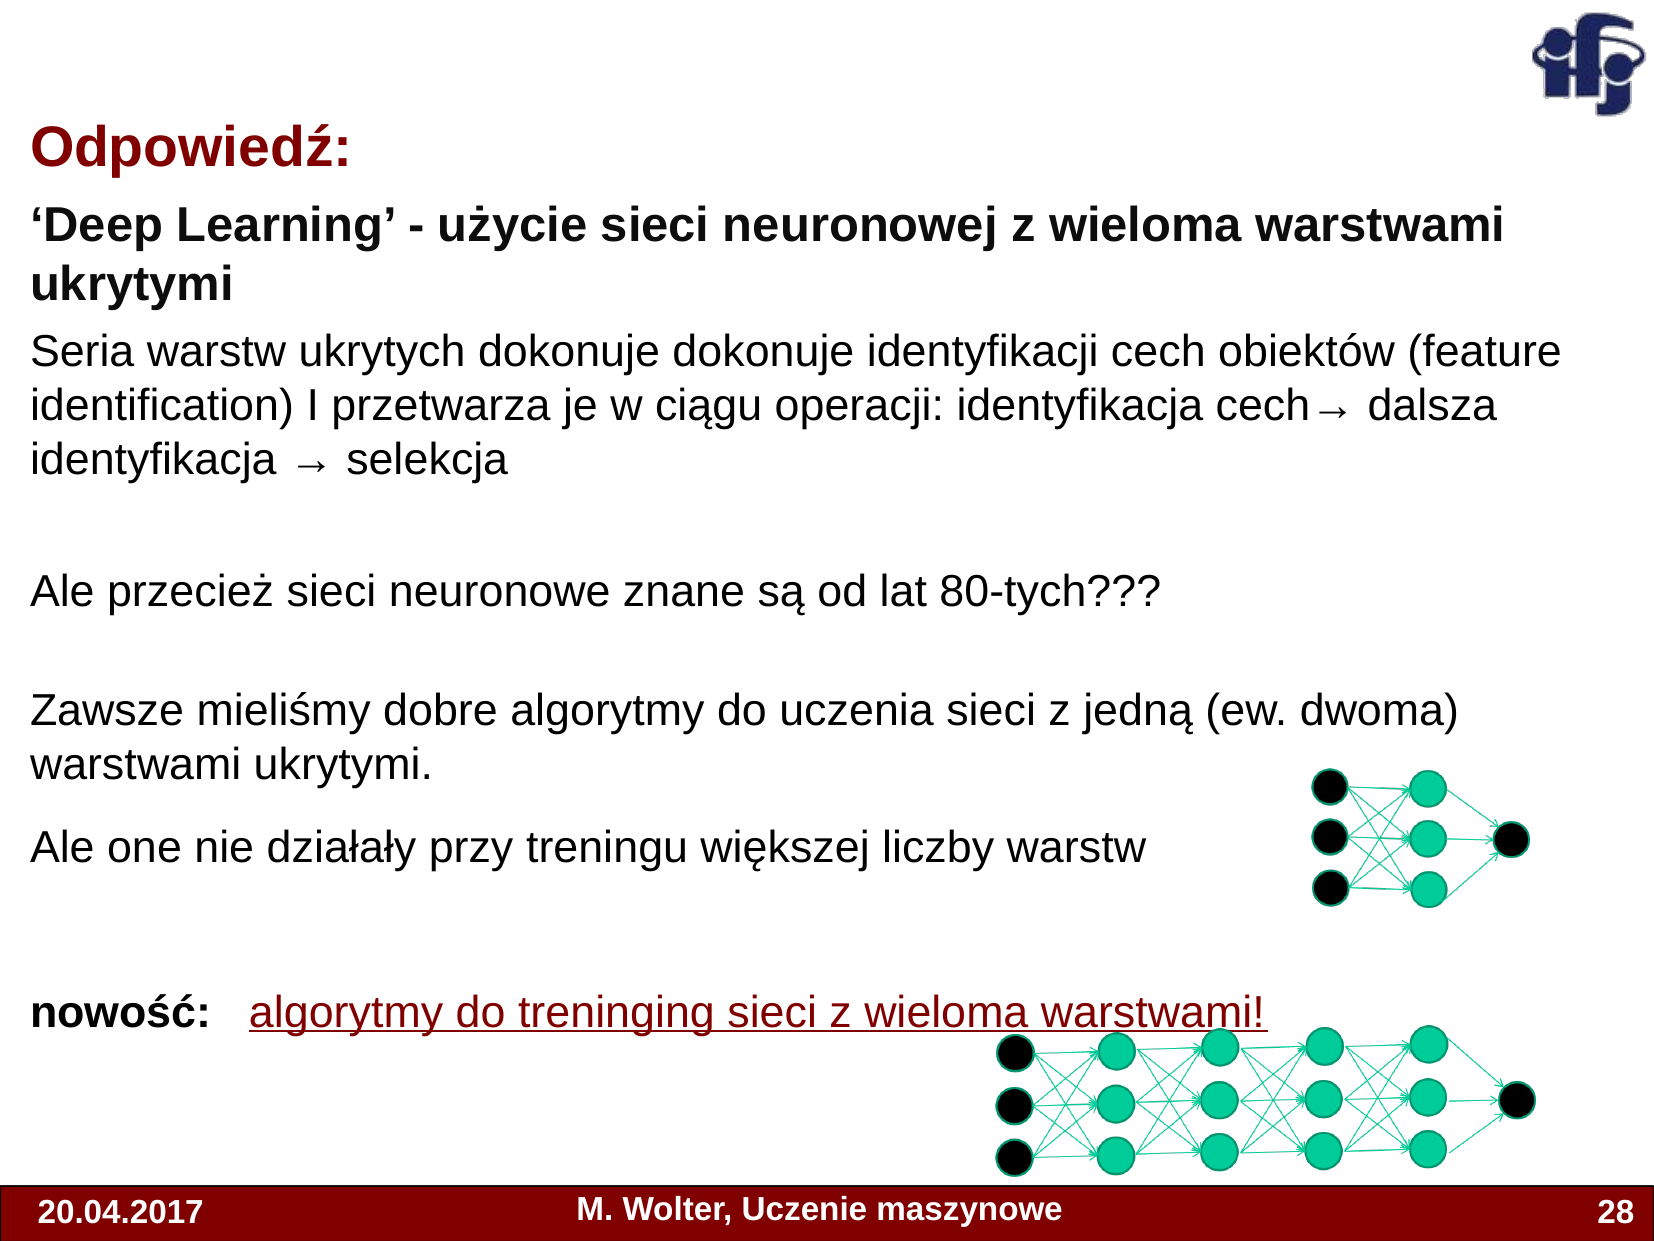

# Odpowiedź:
‘Deep Learning’ - użycie sieci neuronowej z wieloma warstwami ukrytymi
Seria warstw ukrytych dokonuje dokonuje identyfikacji cech obiektów (feature identification) I przetwarza je w ciągu operacji: identyfikacja cech→ dalsza identyfikacja → selekcja
Ale przecież sieci neuronowe znane są od lat 80-tych???
Zawsze mieliśmy dobre algorytmy do uczenia sieci z jedną (ew. dwoma) warstwami ukrytymi.
Ale one nie działały przy treningu większej liczby warstw
nowość: algorytmy do treninging sieci z wieloma warstwami!